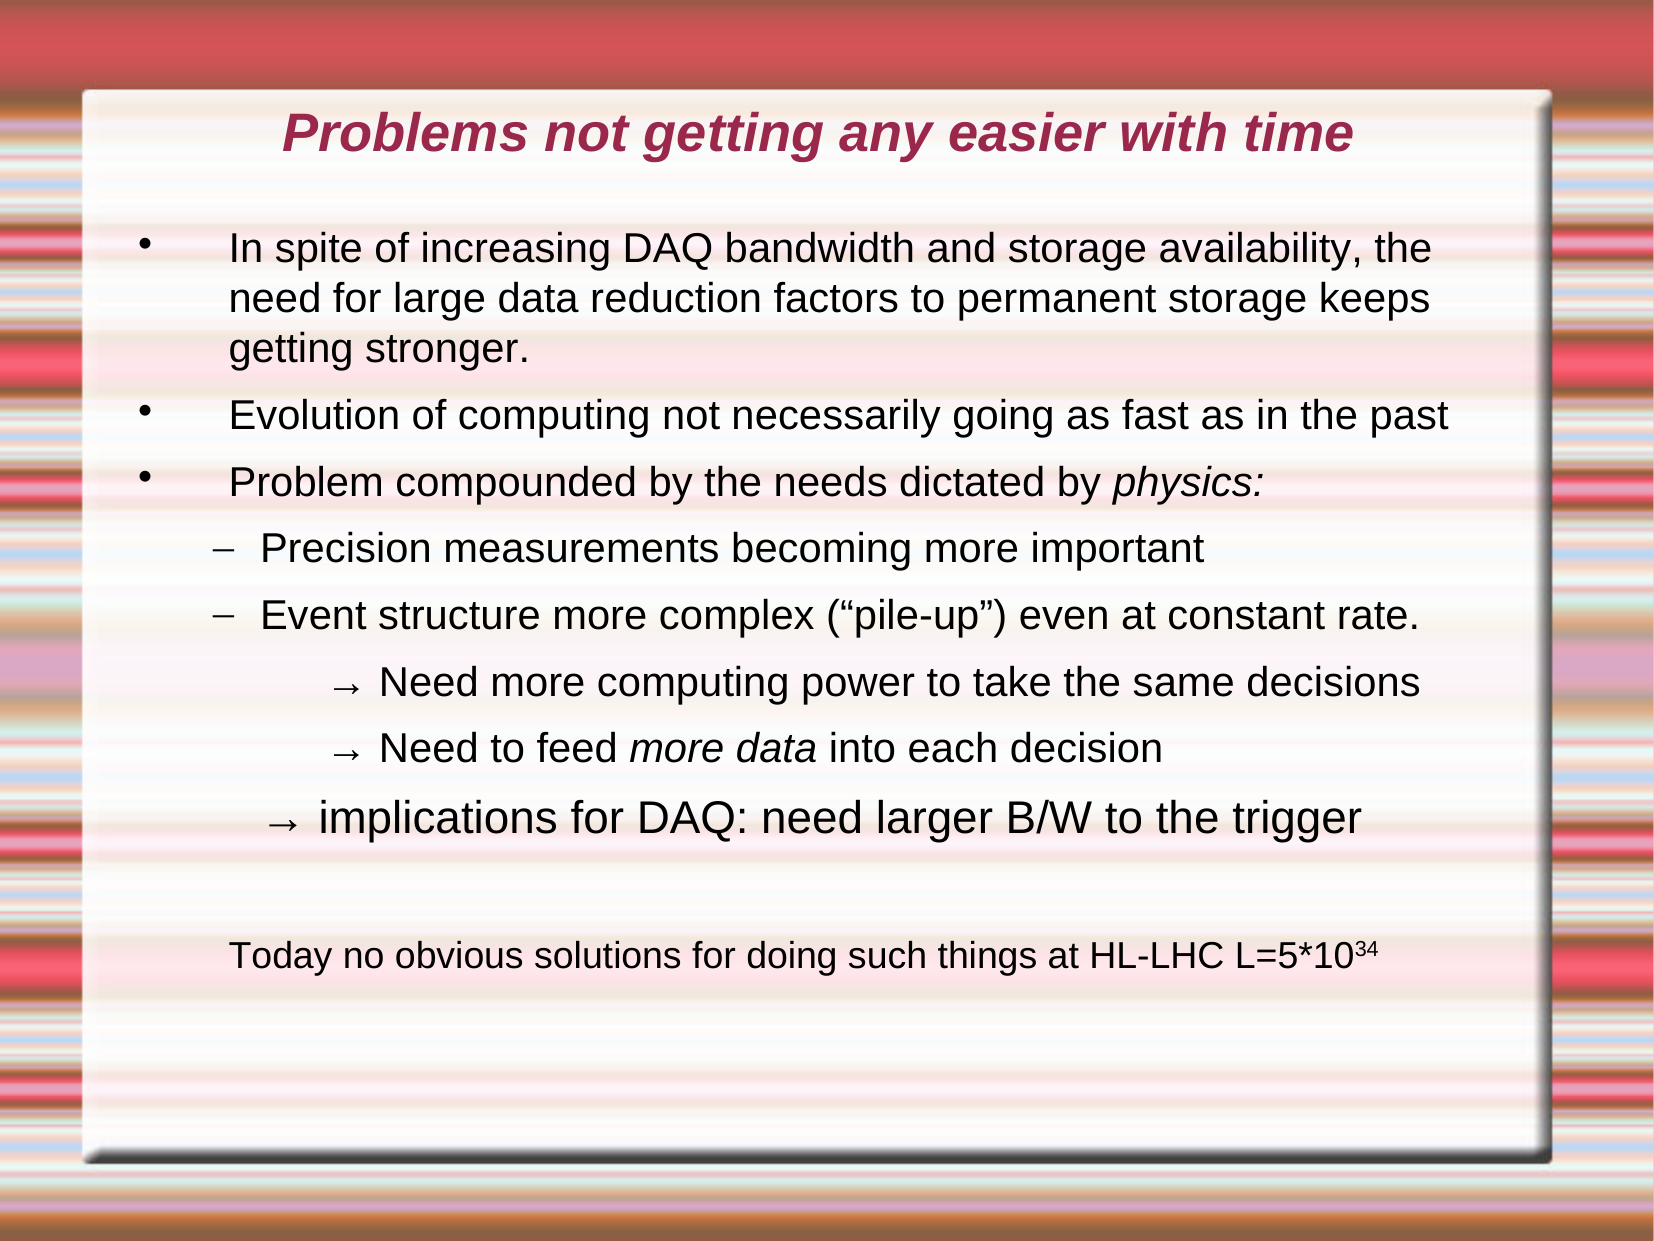

Problems not getting any easier with time
In spite of increasing DAQ bandwidth and storage availability, the need for large data reduction factors to permanent storage keeps getting stronger.
Evolution of computing not necessarily going as fast as in the past
Problem compounded by the needs dictated by physics:
Precision measurements becoming more important
Event structure more complex (“pile-up”) even at constant rate.
→ Need more computing power to take the same decisions
→ Need to feed more data into each decision
→ implications for DAQ: need larger B/W to the trigger
Today no obvious solutions for doing such things at HL-LHC L=5*1034